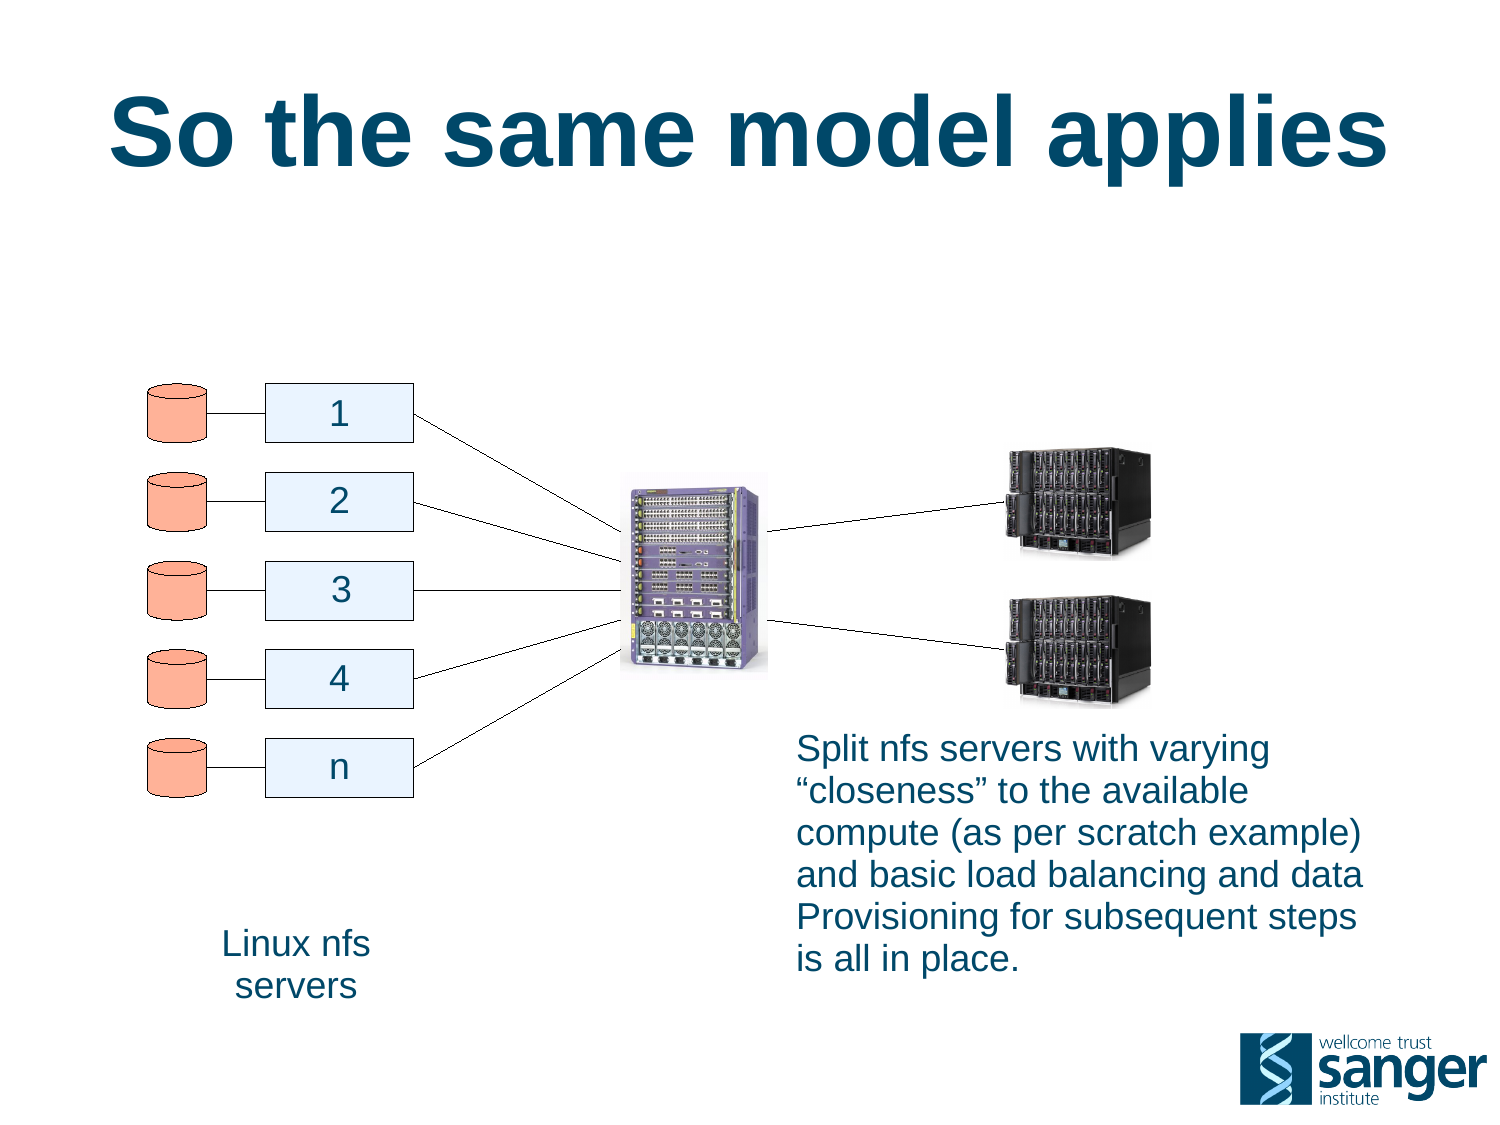

# So the same model applies
1
 2
 3
 4
Split nfs servers with varying
“closeness” to the available
compute (as per scratch example)
and basic load balancing and data
Provisioning for subsequent steps
is all in place.
 n
Linux nfs
servers